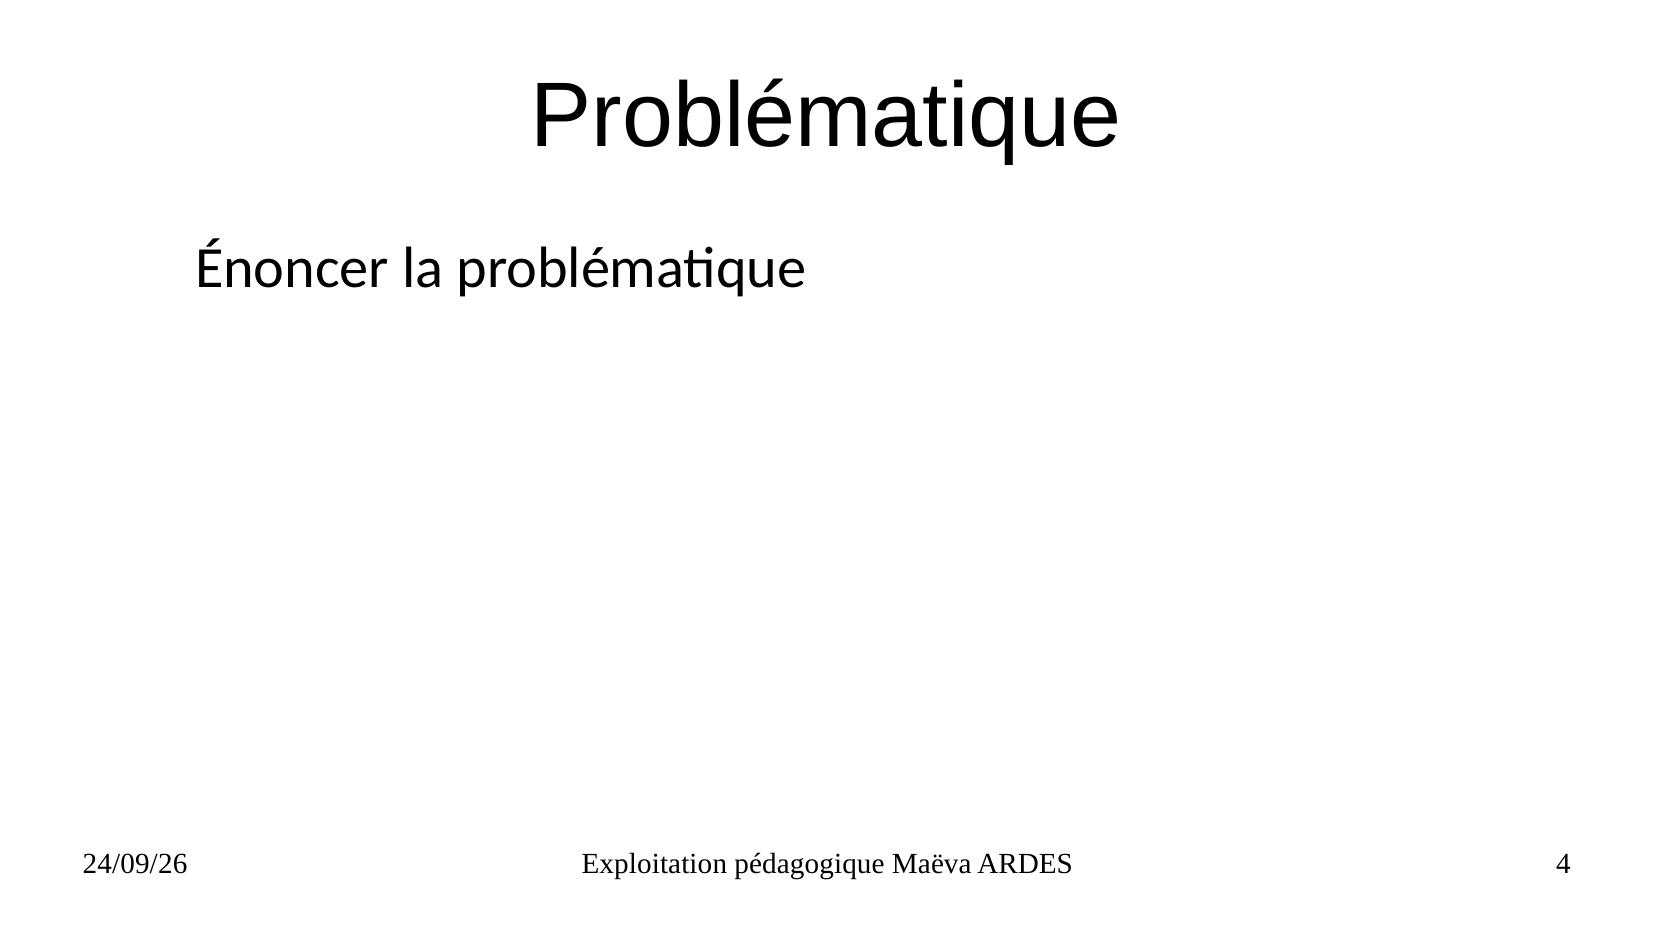

# Problématique
Énoncer la problématique
Exploitation pédagogique Maëva ARDES
4